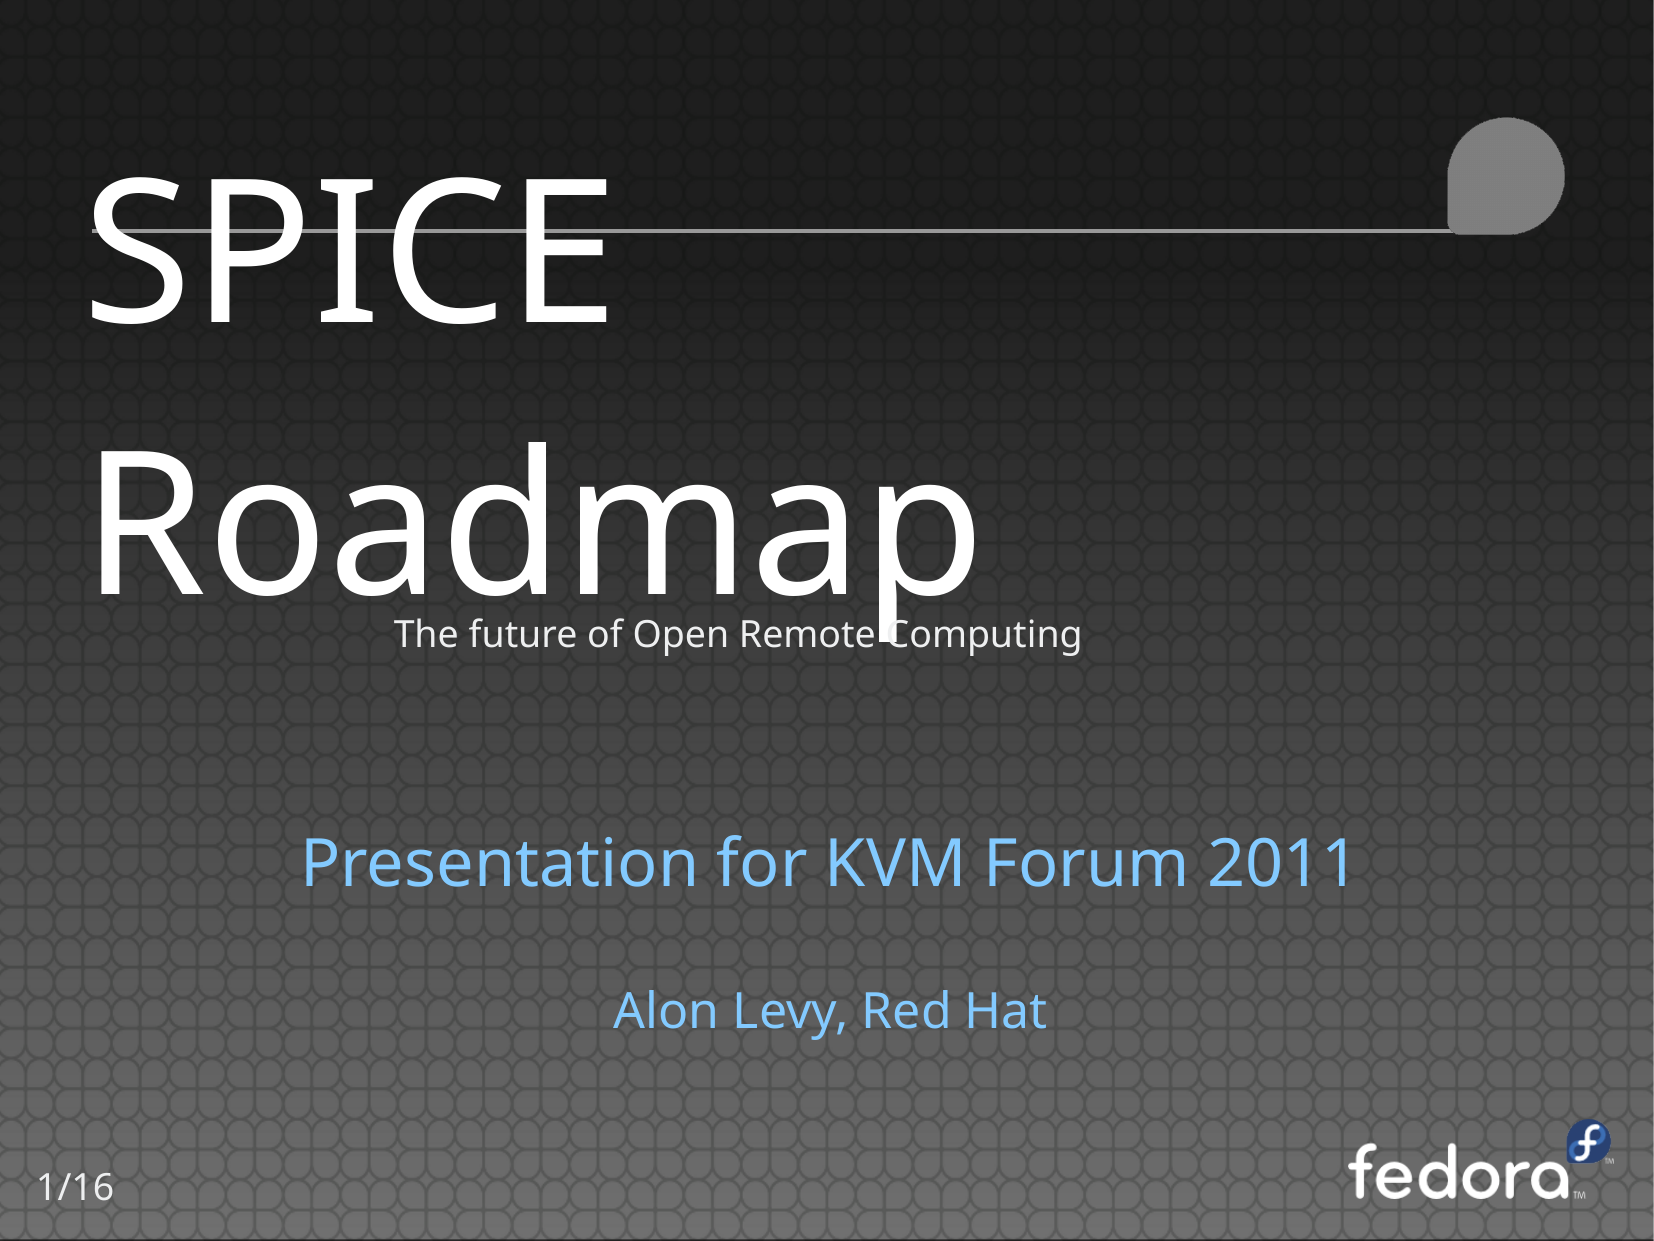

# SPICE Roadmap
The future of Open Remote Computing
Presentation for KVM Forum 2011
Alon Levy, Red Hat